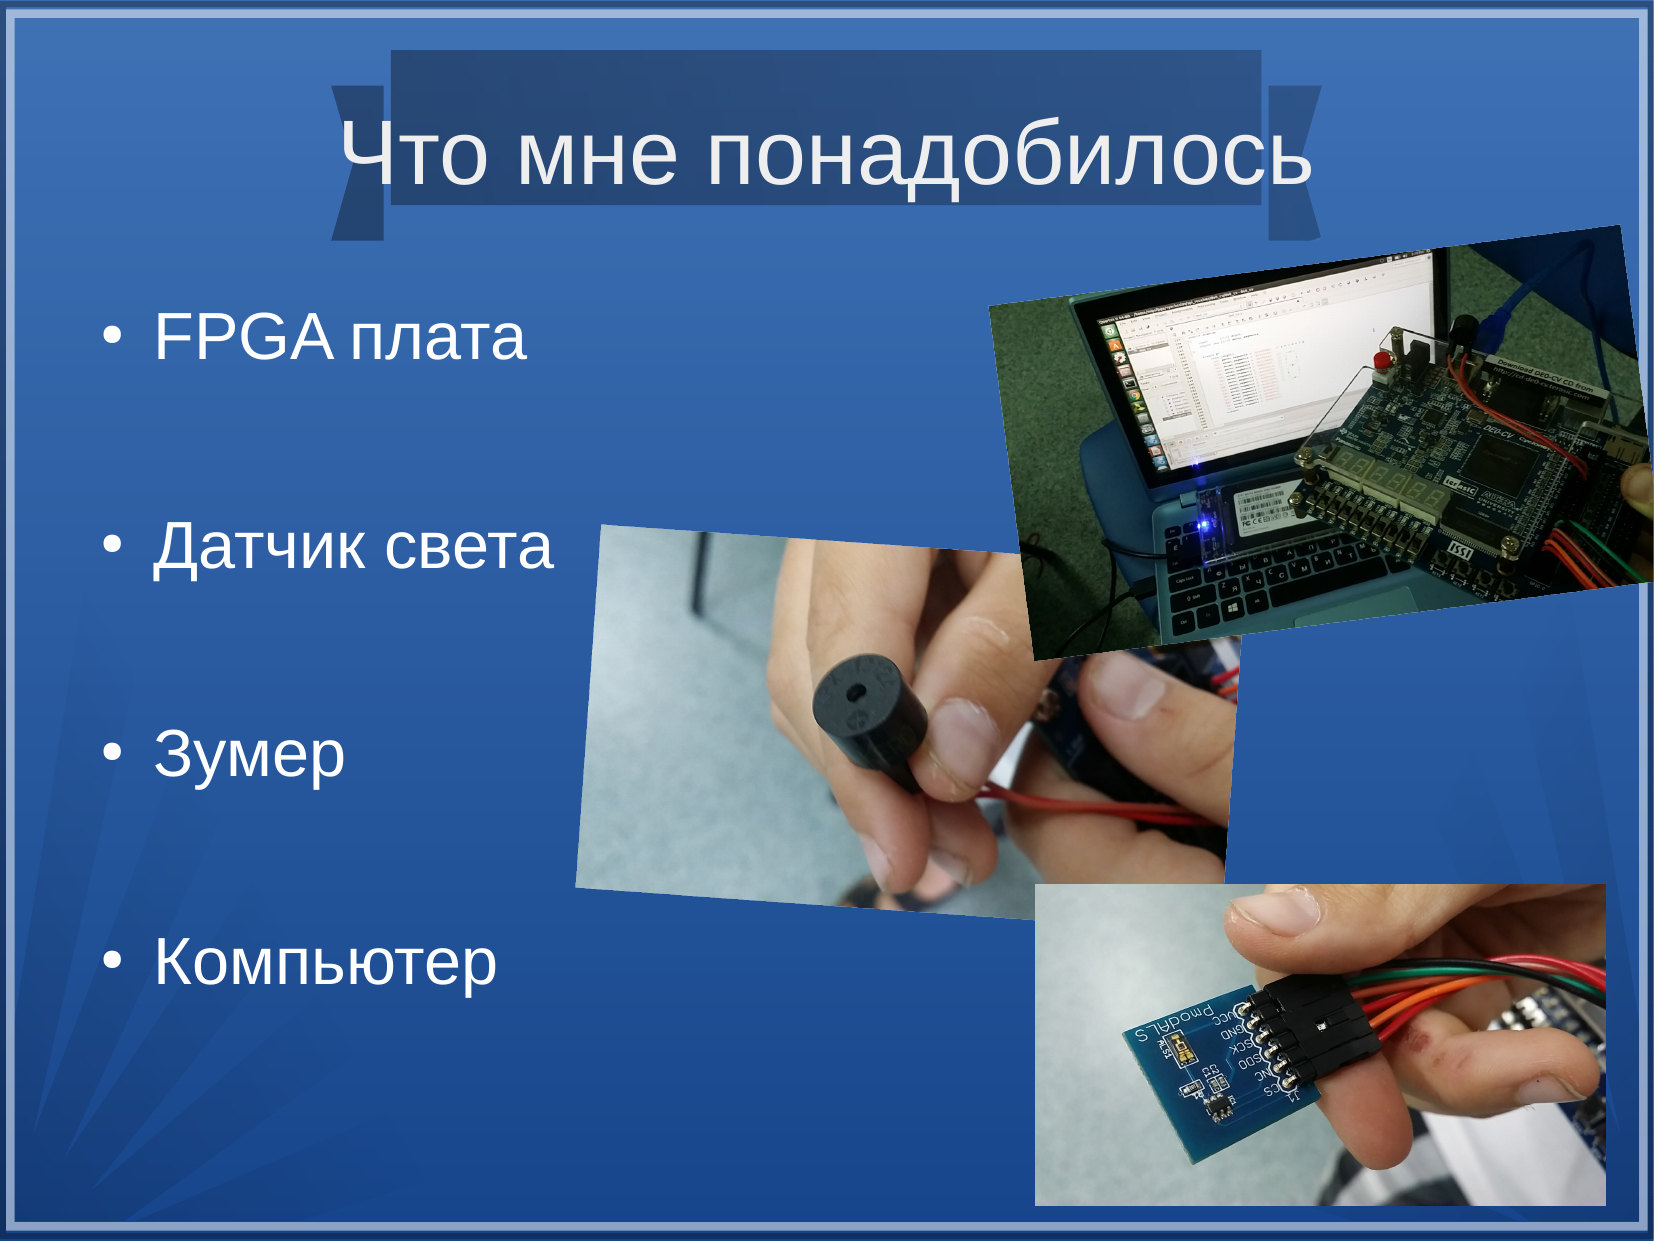

# Что мне понадобилось
FPGA плата
Датчик света
Зумер
Компьютер